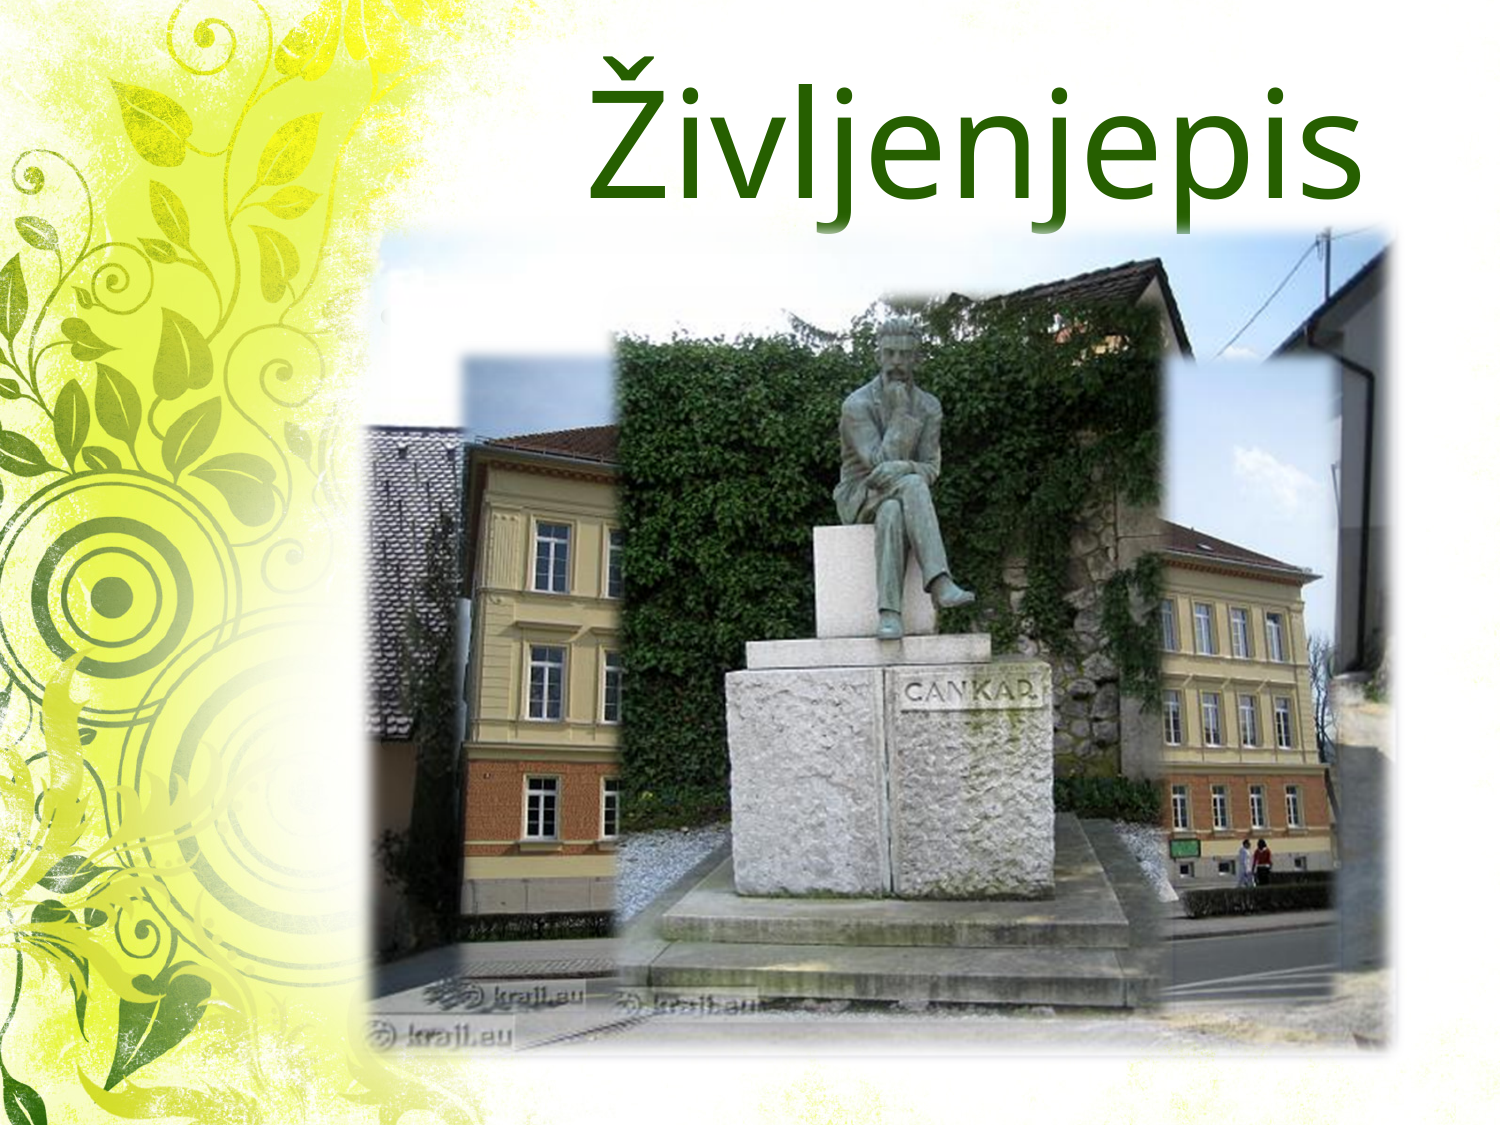

# Življenjepis
Rodil se je 10.5.1876 na Vrhniki (na klancu)
1882-osnovna šola na vrhniškem hribu
Na Dunaju študira tehniko
12.5.1913 ima predavanje Slovenci in Jugoslovani